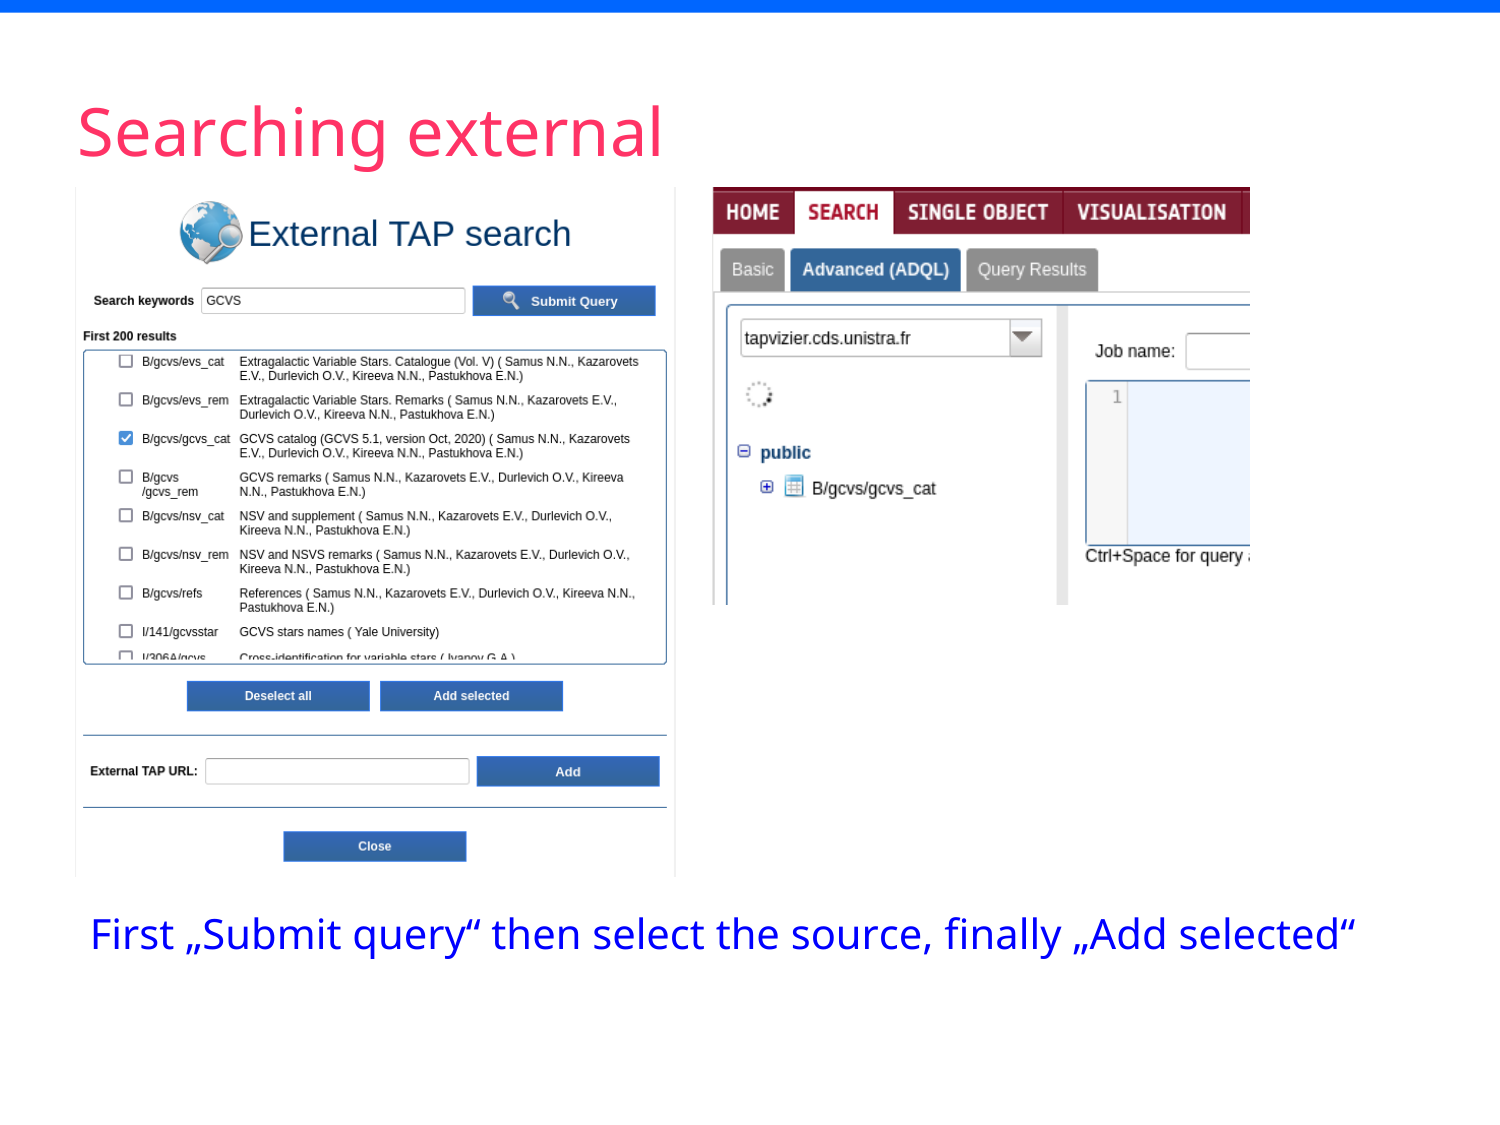

Searching external source
First „Submit query“ then select the source, finally „Add selected“
32